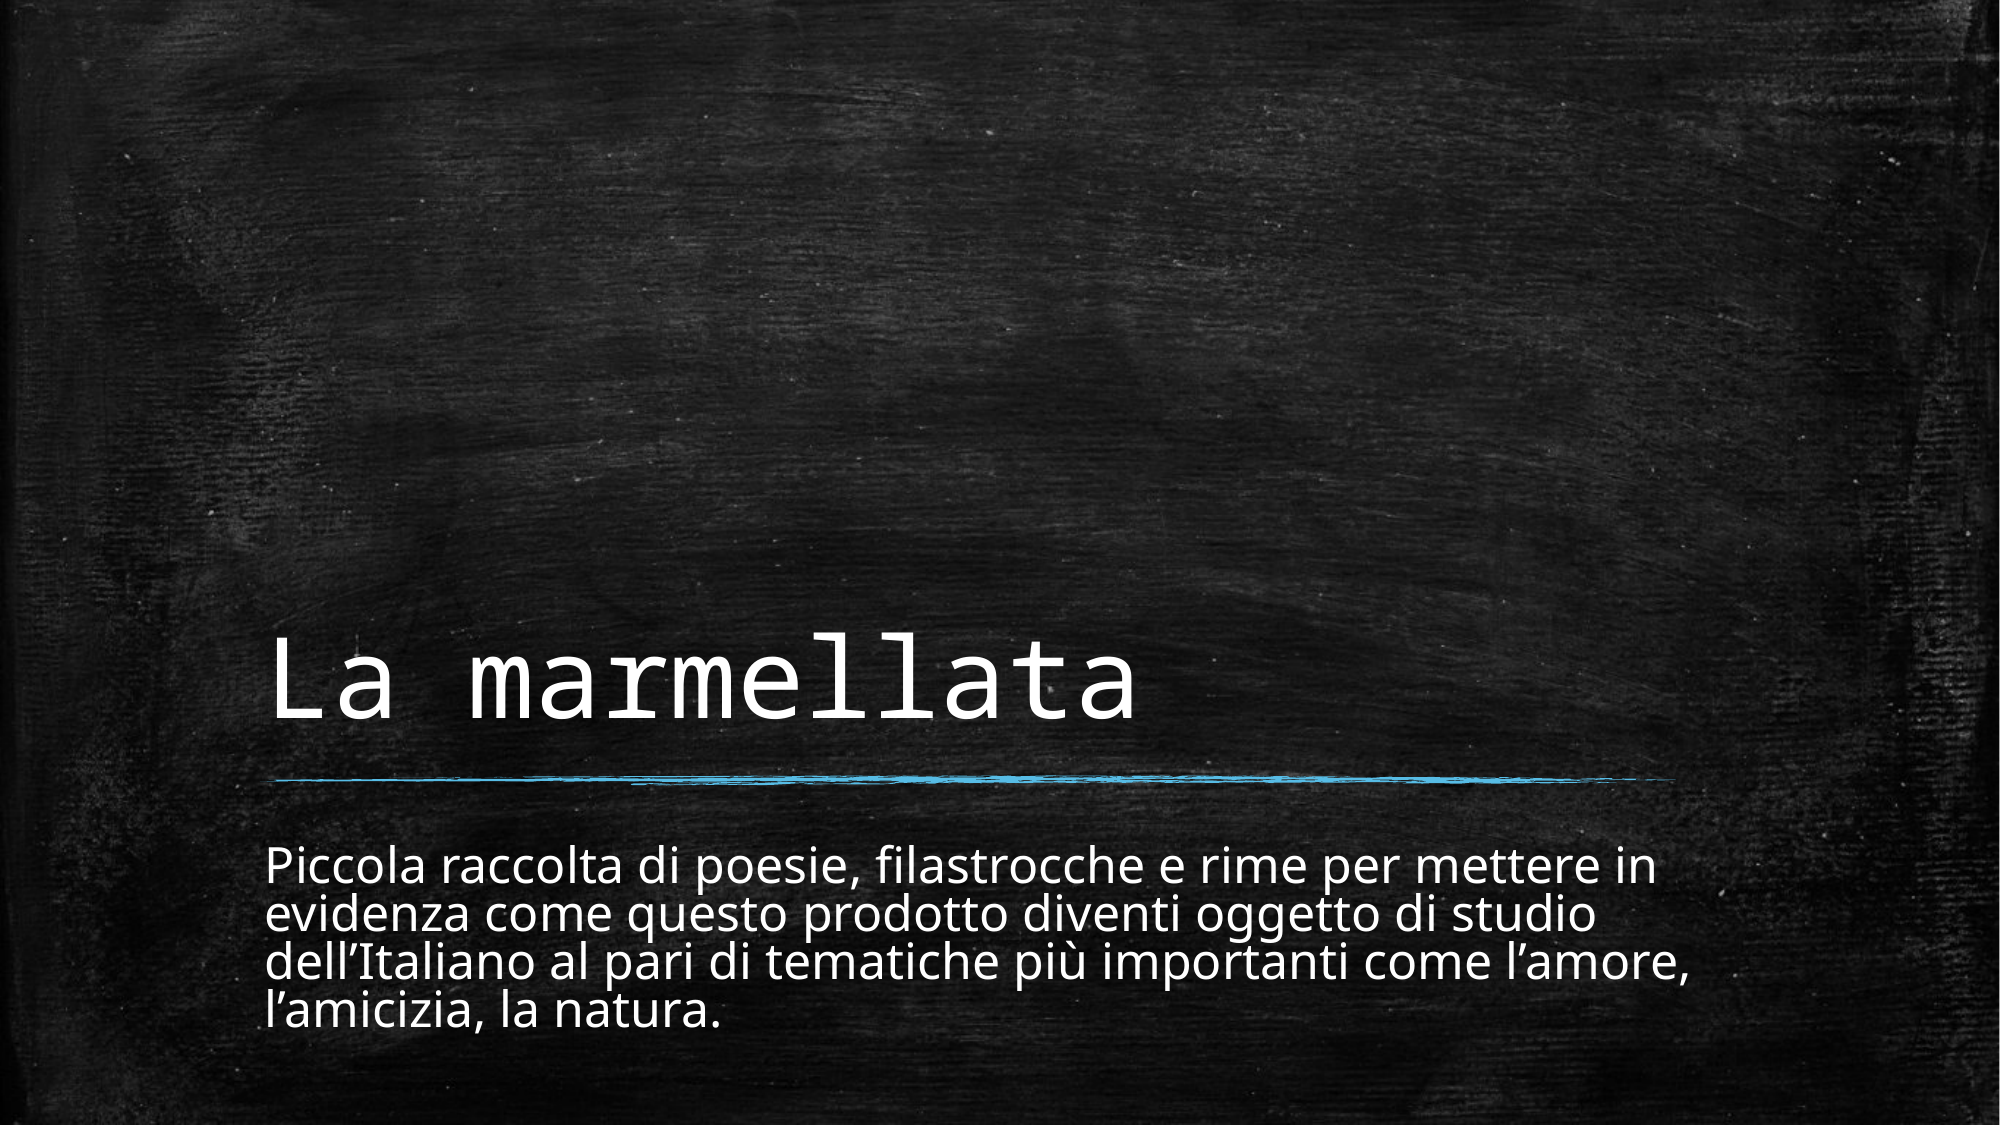

# La marmellata
Piccola raccolta di poesie, filastrocche e rime per mettere in evidenza come questo prodotto diventi oggetto di studio dell’Italiano al pari di tematiche più importanti come l’amore, l’amicizia, la natura.